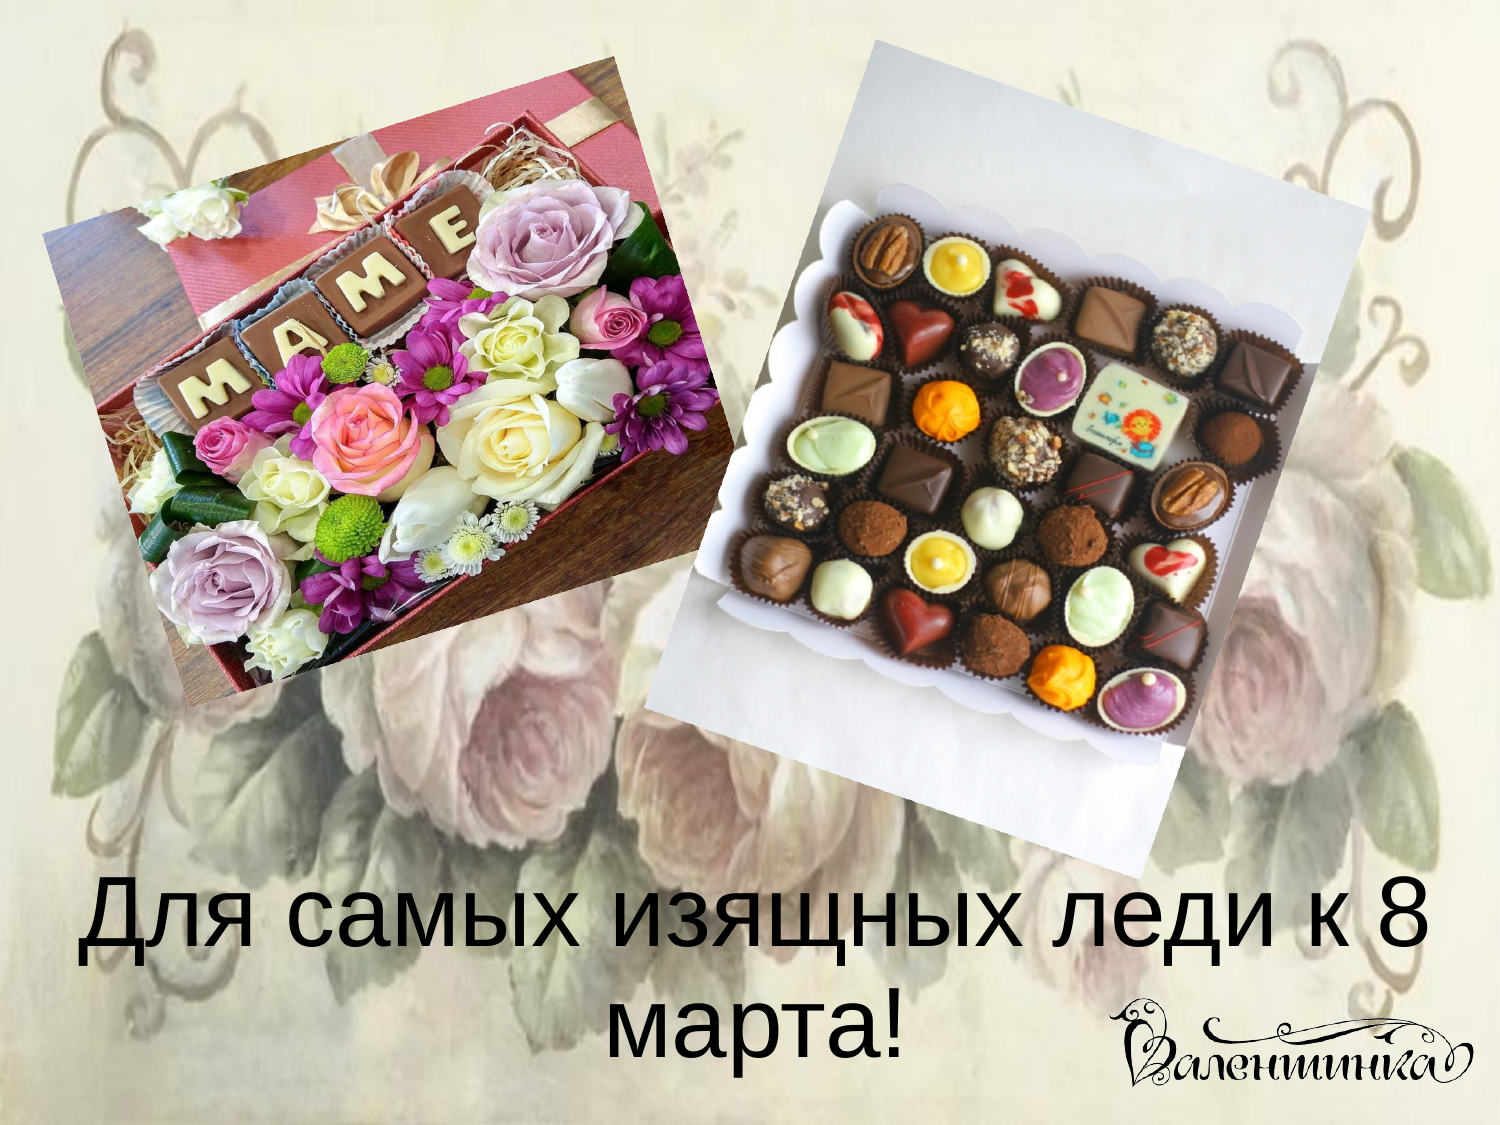

Для самых изящных леди к 8 марта!